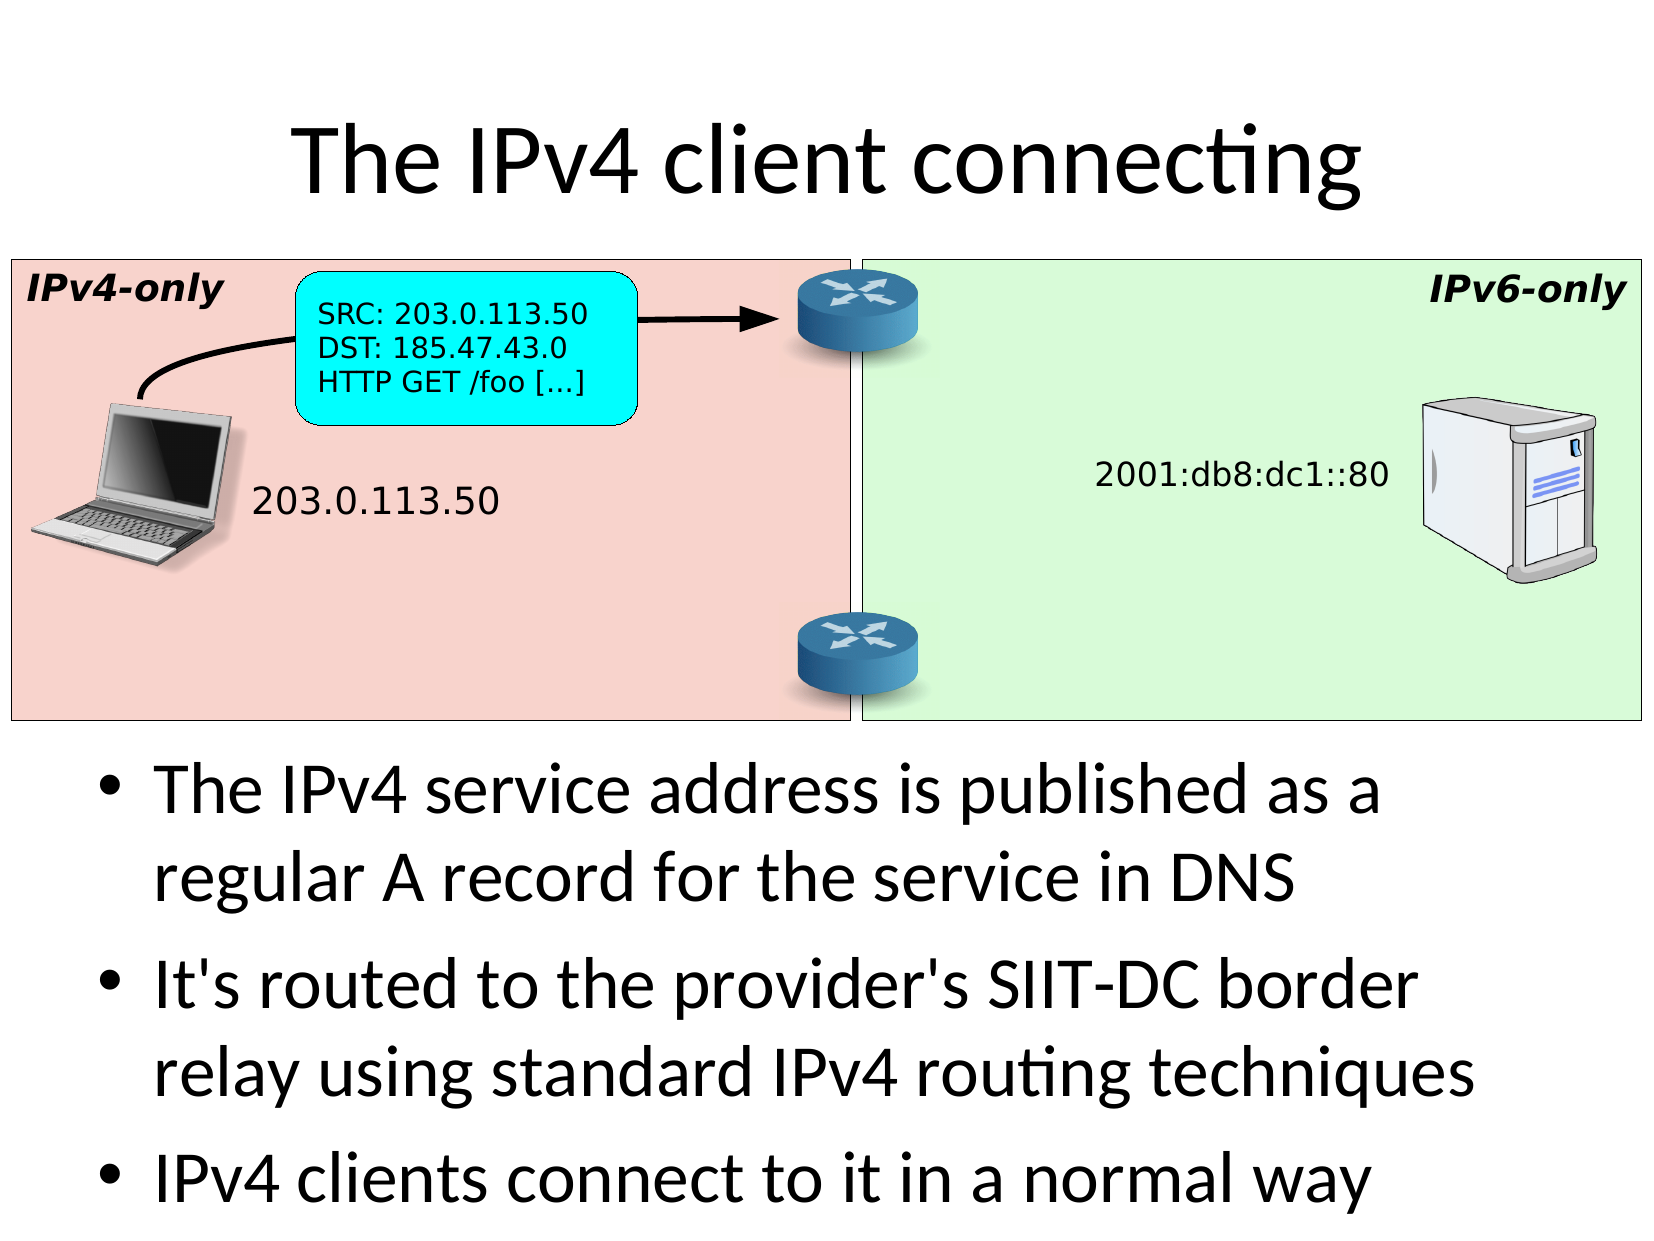

# The IPv4 client connecting
IPv4-only
IPv6-only
SRC: 203.0.113.50
DST: 185.47.43.0
HTTP GET /foo [...]
2001:db8:dc1::80
203.0.113.50
The IPv4 service address is published as a regular A record for the service in DNS
It's routed to the provider's SIIT-DC border relay using standard IPv4 routing techniques
IPv4 clients connect to it in a normal way